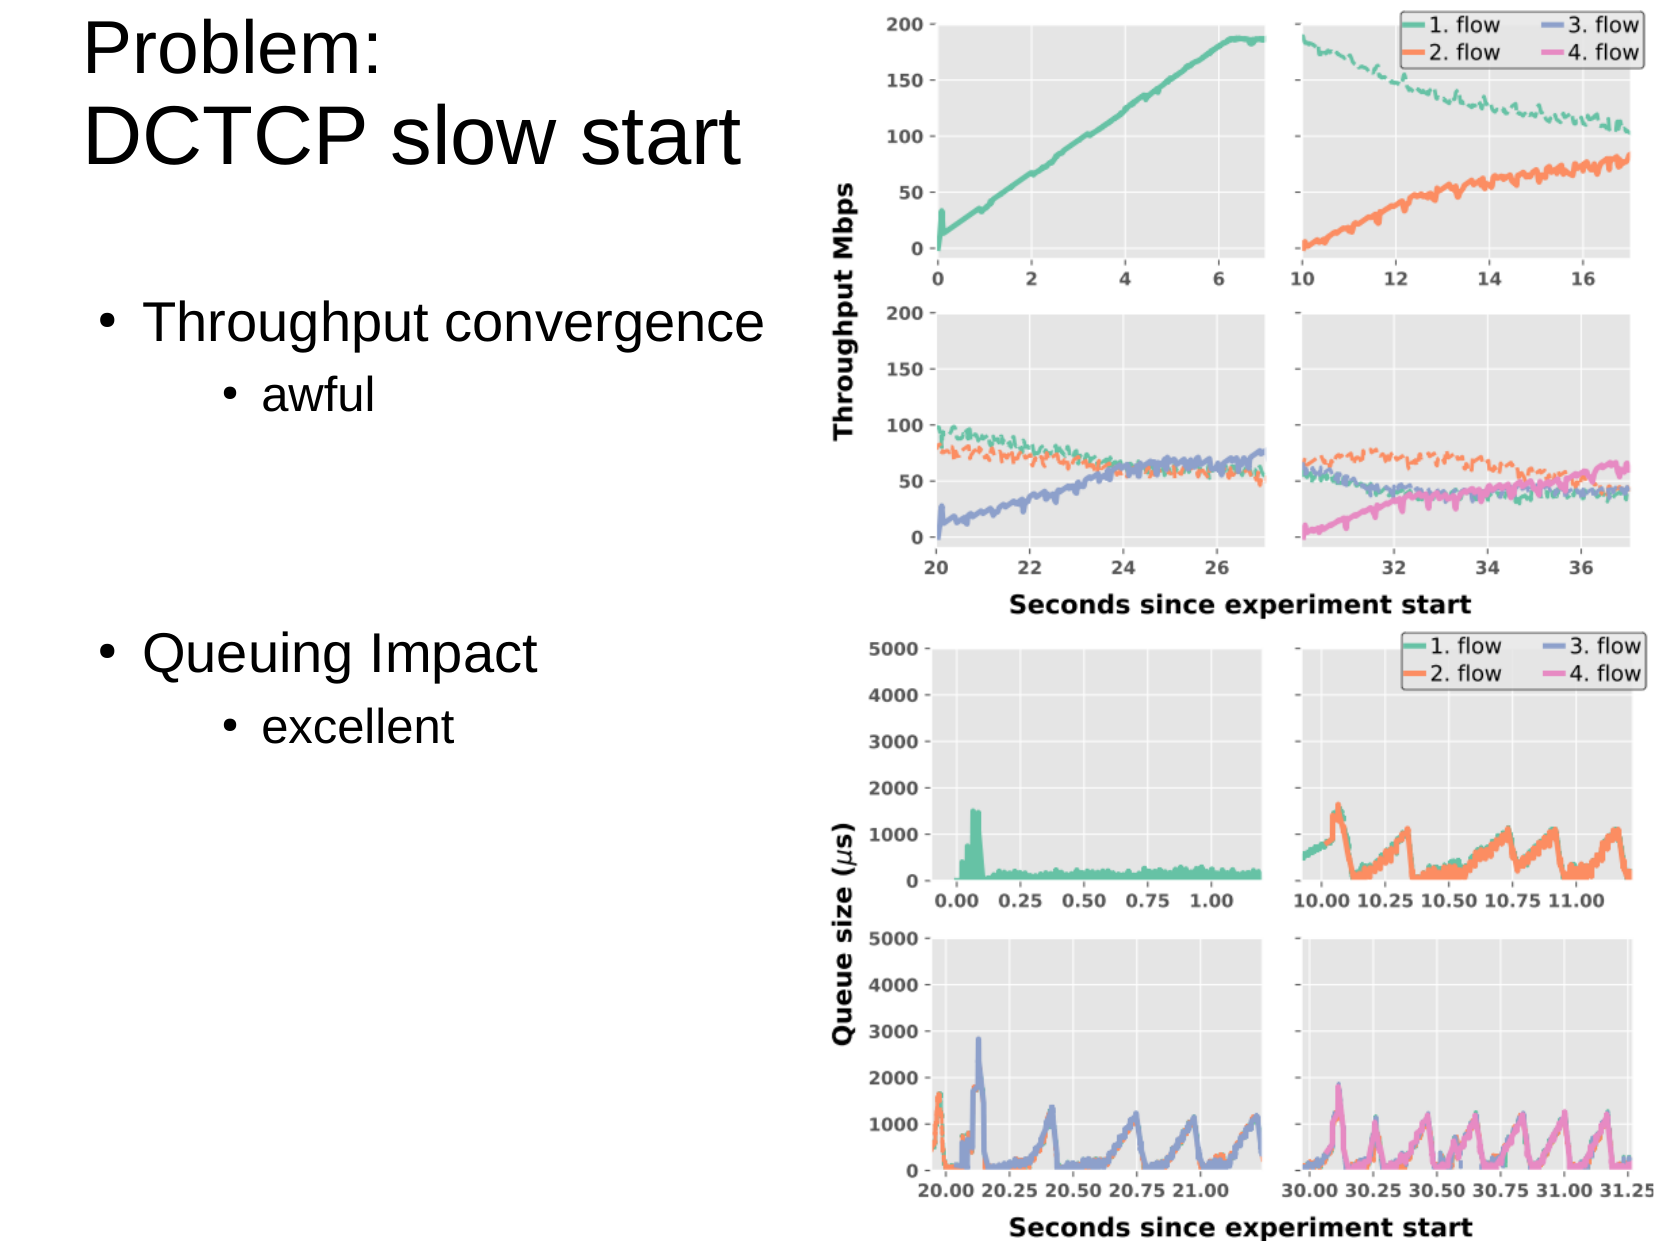

# Problem: DCTCP slow start
Throughput convergence
awful
Queuing Impact
excellent